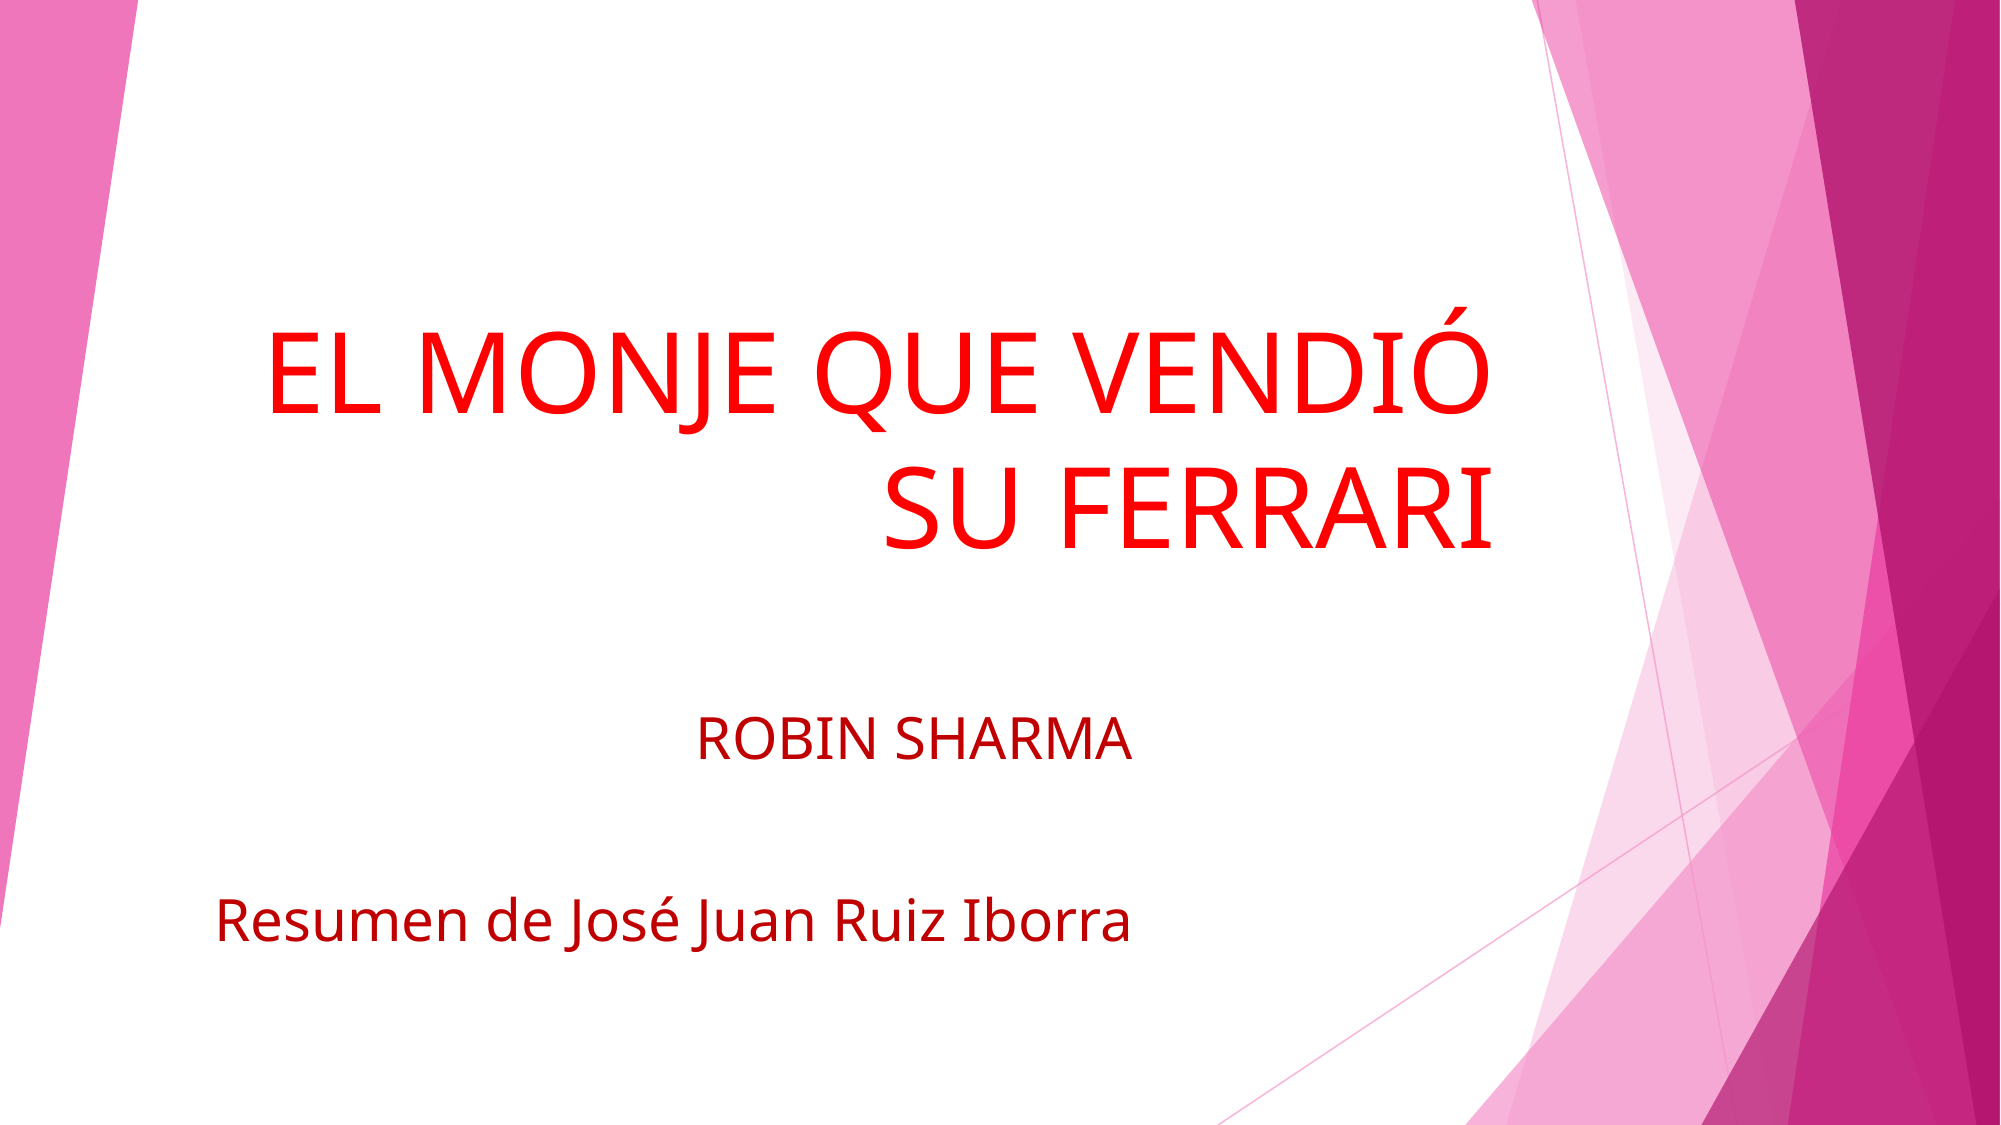

# EL MONJE QUE VENDIÓ SU FERRARI
ROBIN SHARMA
Resumen de José Juan Ruiz Iborra